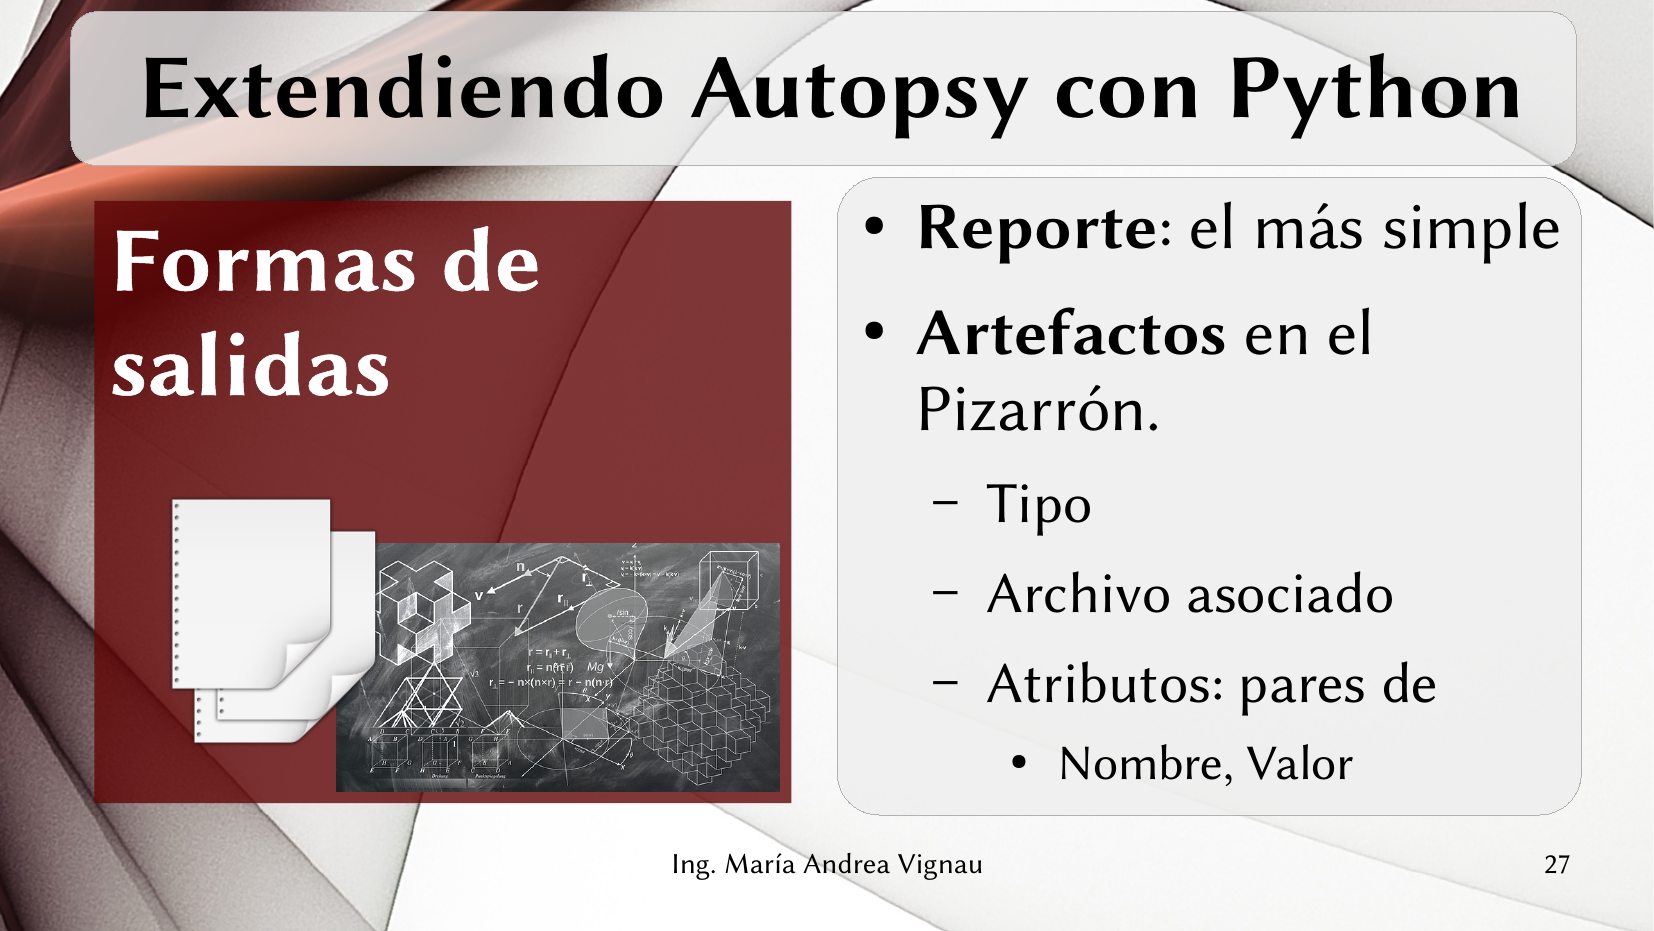

# Extendiendo Autopsy con Python
Reporte: el más simple
Artefactos en el Pizarrón.
Tipo
Archivo asociado
Atributos: pares de
Nombre, Valor
Formas de salidas
Ing. María Andrea Vignau
27